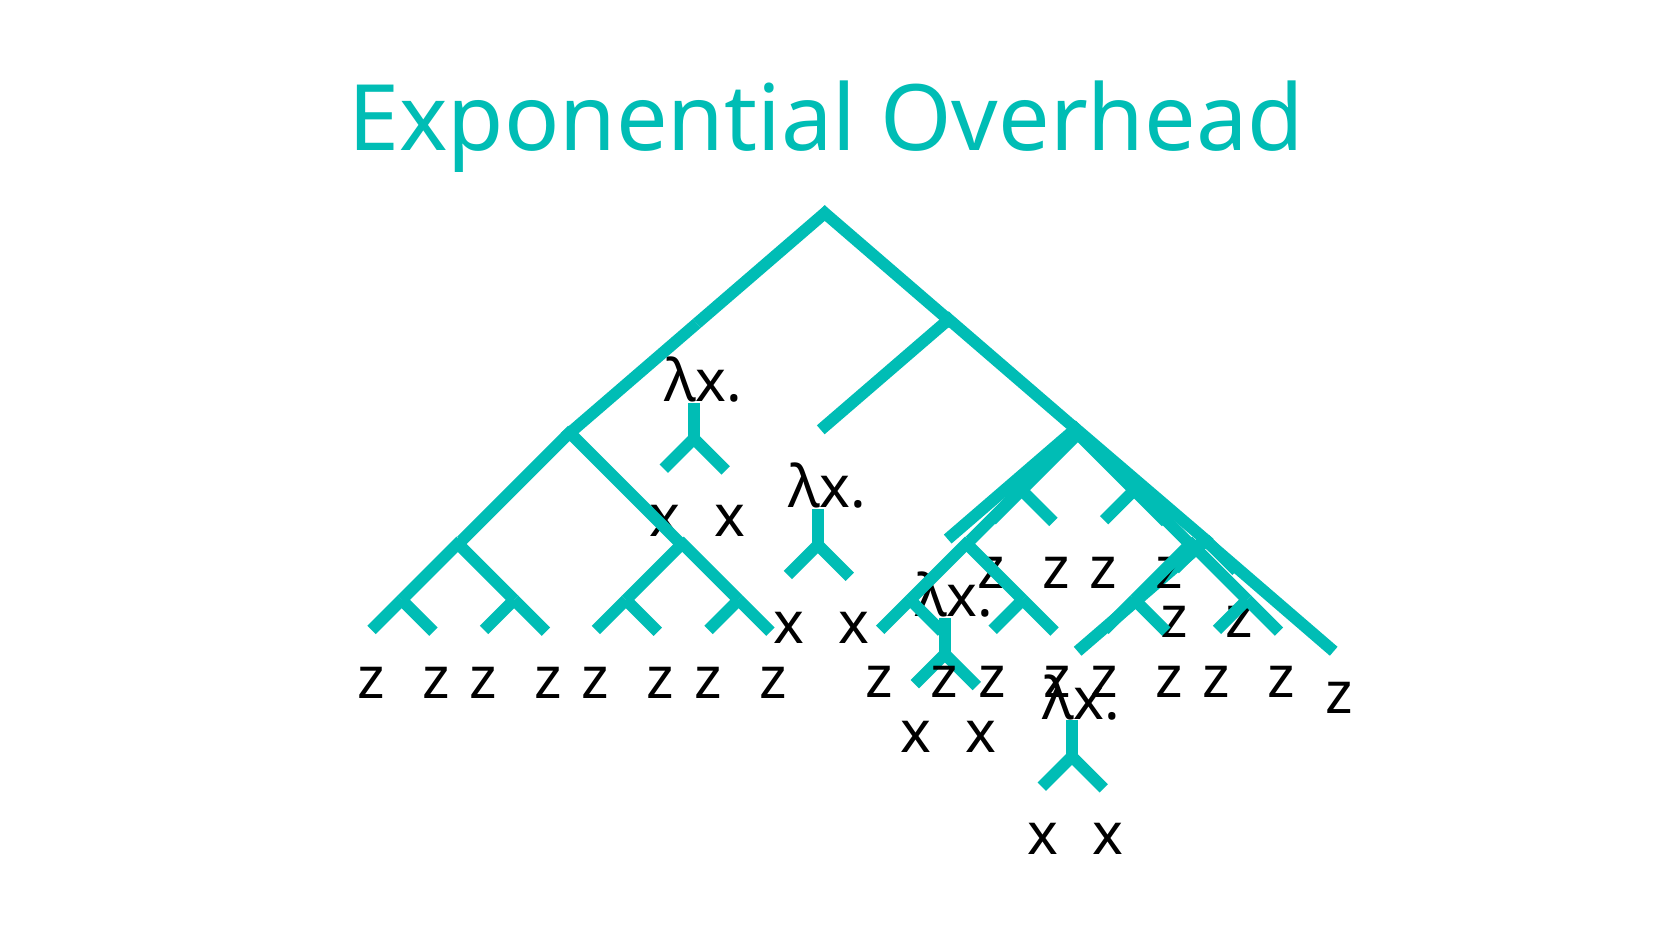

# Exponential Overhead
λx.
x
x
z
z
z
z
z
z
z
z
z
z
z
z
z
z
z
z
z
z
z
z
λx.
x
x
z
z
λx.
x
x
z
λx.
x
x